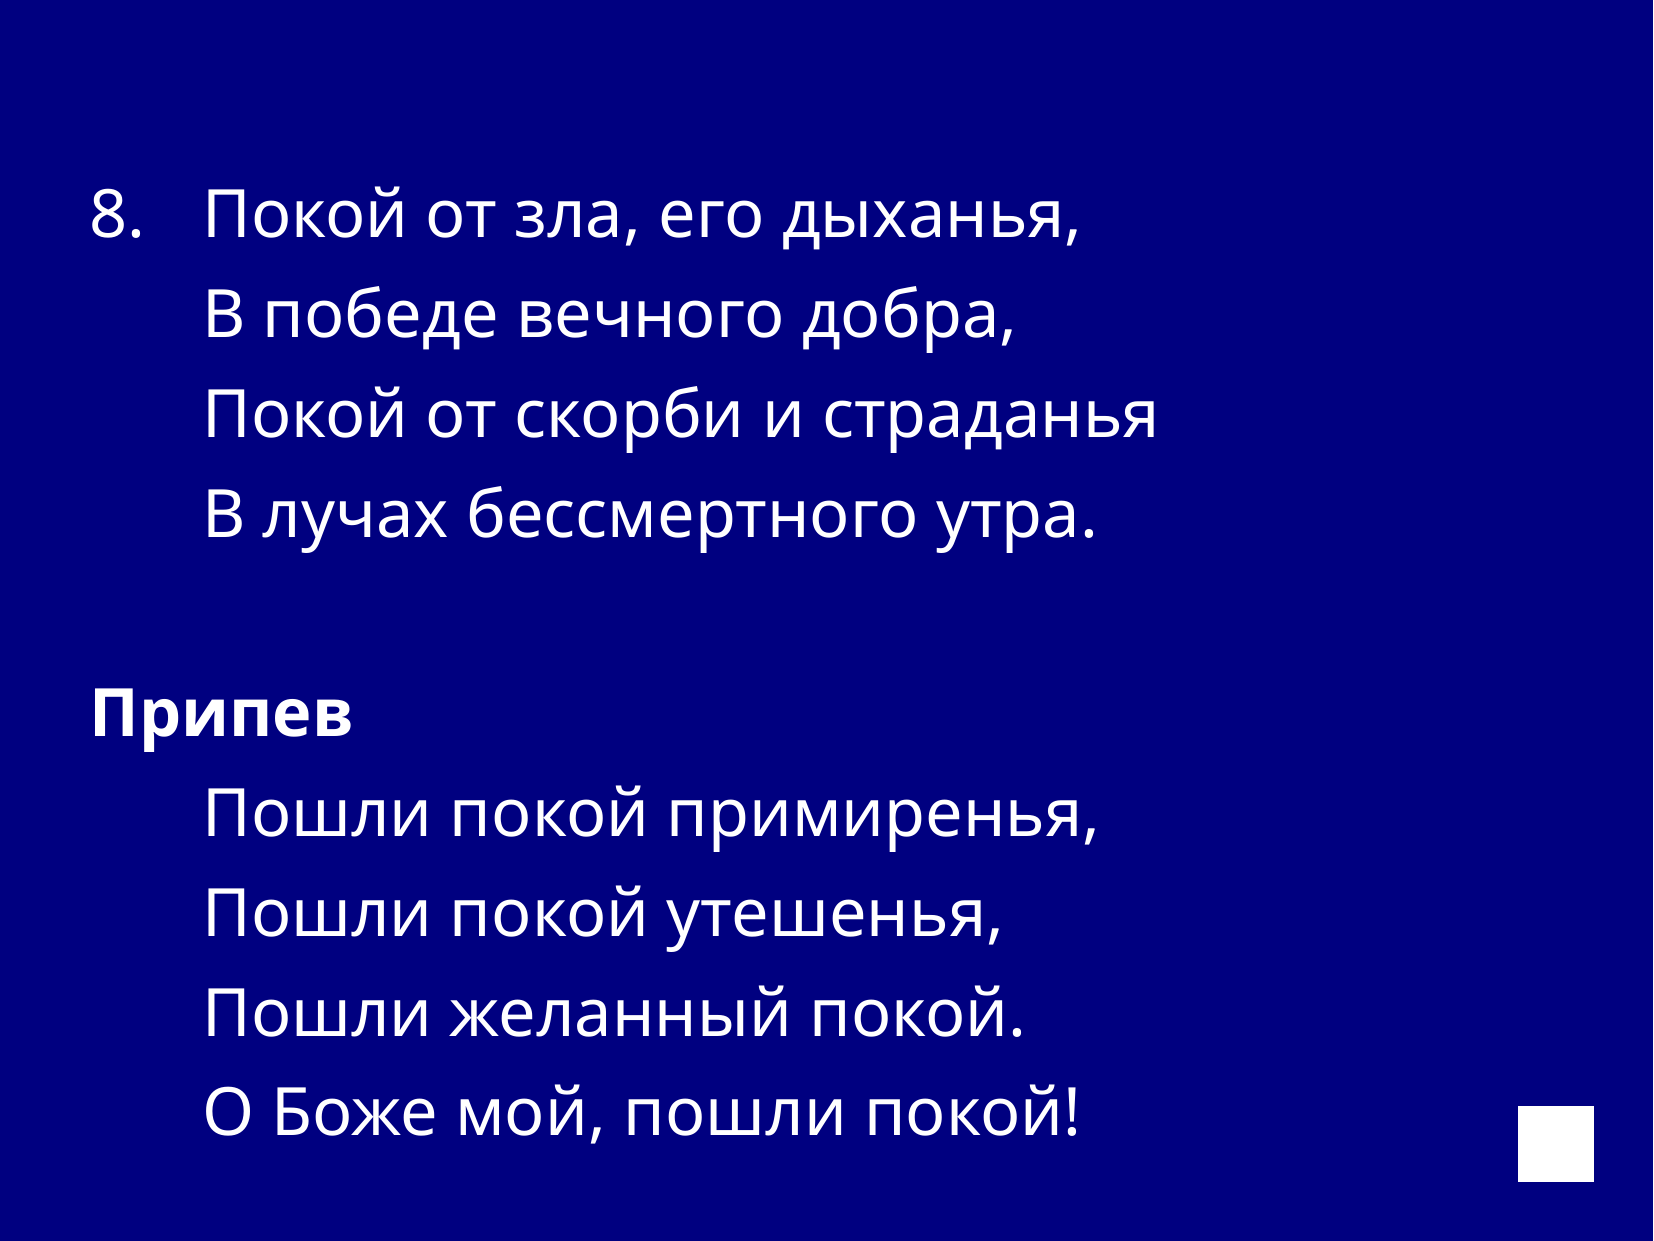

8.	Покой от зла, его дыханья,
	В победе вечного добра,
	Покой от скорби и страданья
	В лучах бессмертного утра.
Припев
	Пошли покой примиренья,
	Пошли покой утешенья,
	Пошли желанный покой.
	О Боже мой, пошли покой!